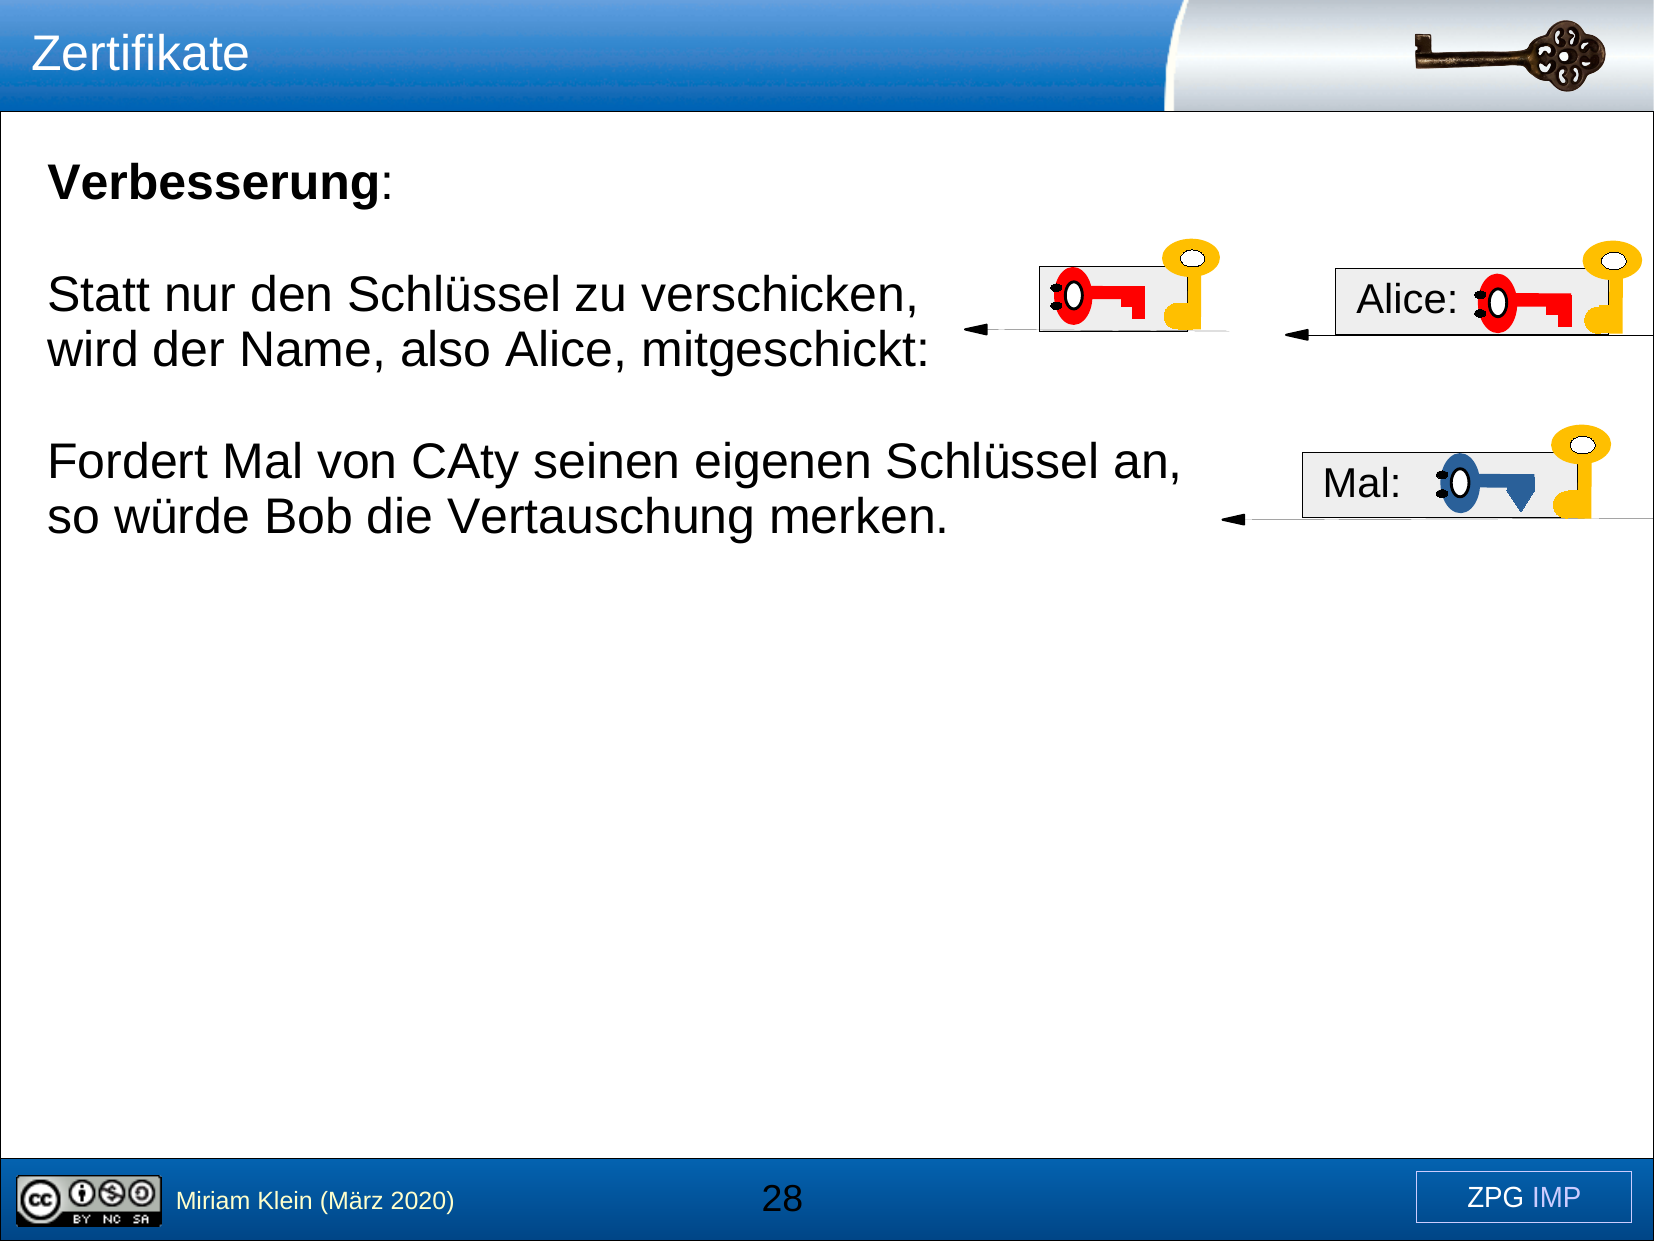

# Zertifikate
Verbesserung:
Statt nur den Schlüssel zu verschicken,
wird der Name, also Alice, mitgeschickt:
Fordert Mal von CAty seinen eigenen Schlüssel an,
so würde Bob die Vertauschung merken.
 Alice:
 Mal:
28